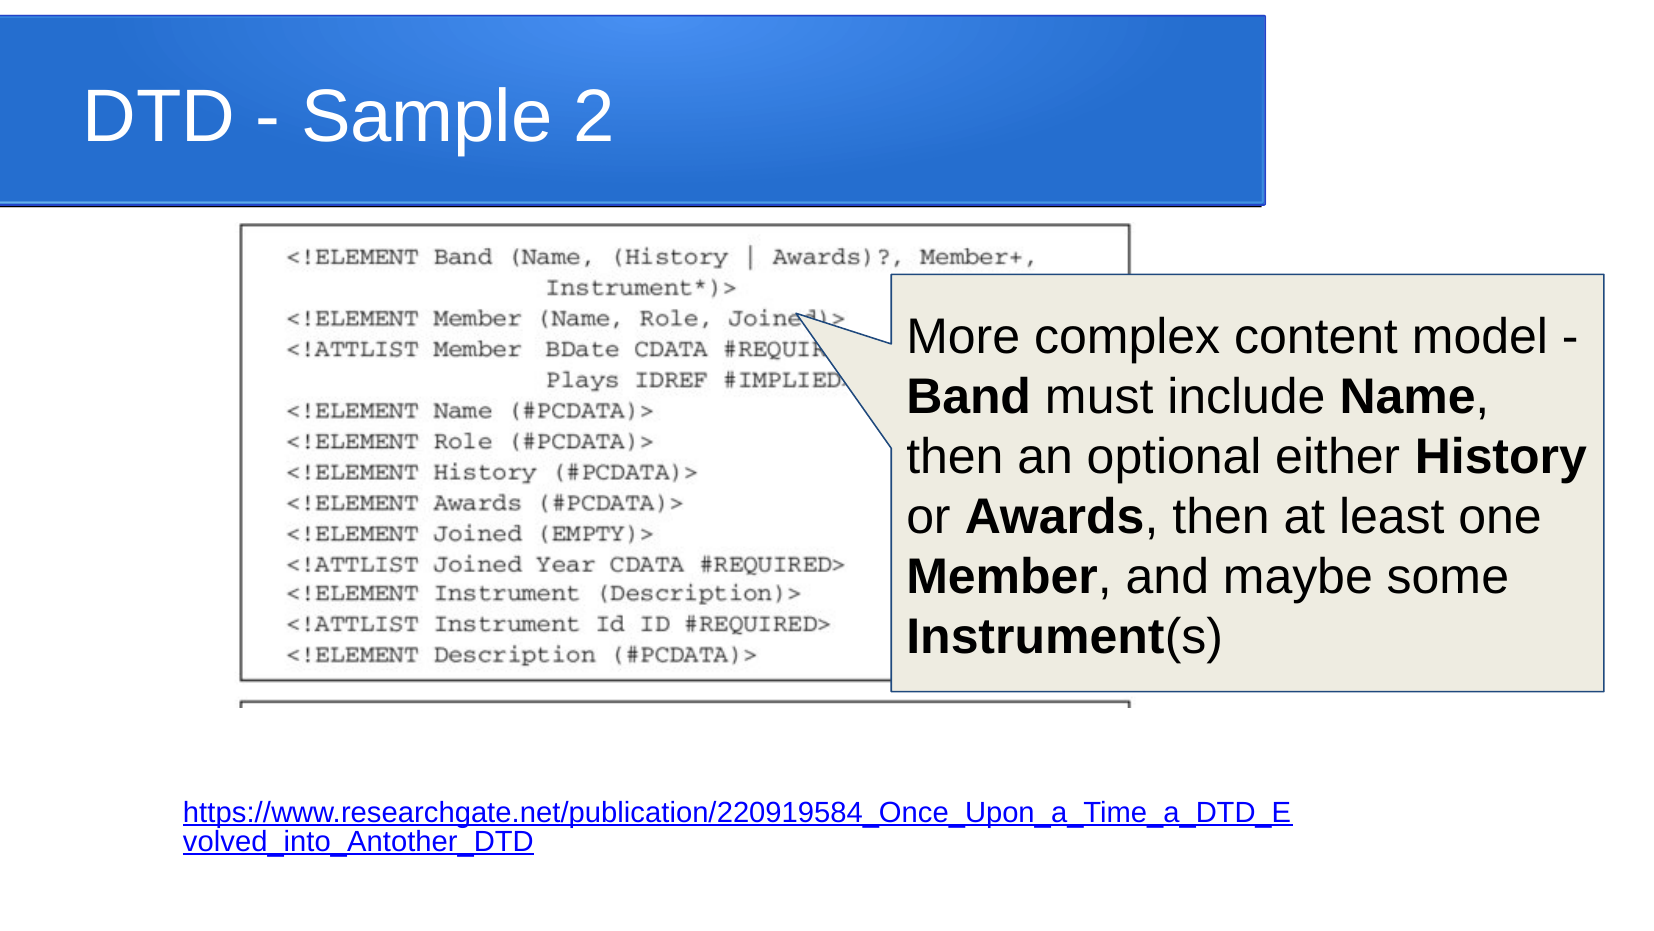

DTD - Sample 2
More complex content model - Band must include Name, then an optional either History or Awards, then at least one Member, and maybe some Instrument(s)
https://www.researchgate.net/publication/220919584_Once_Upon_a_Time_a_DTD_Evolved_into_Antother_DTD